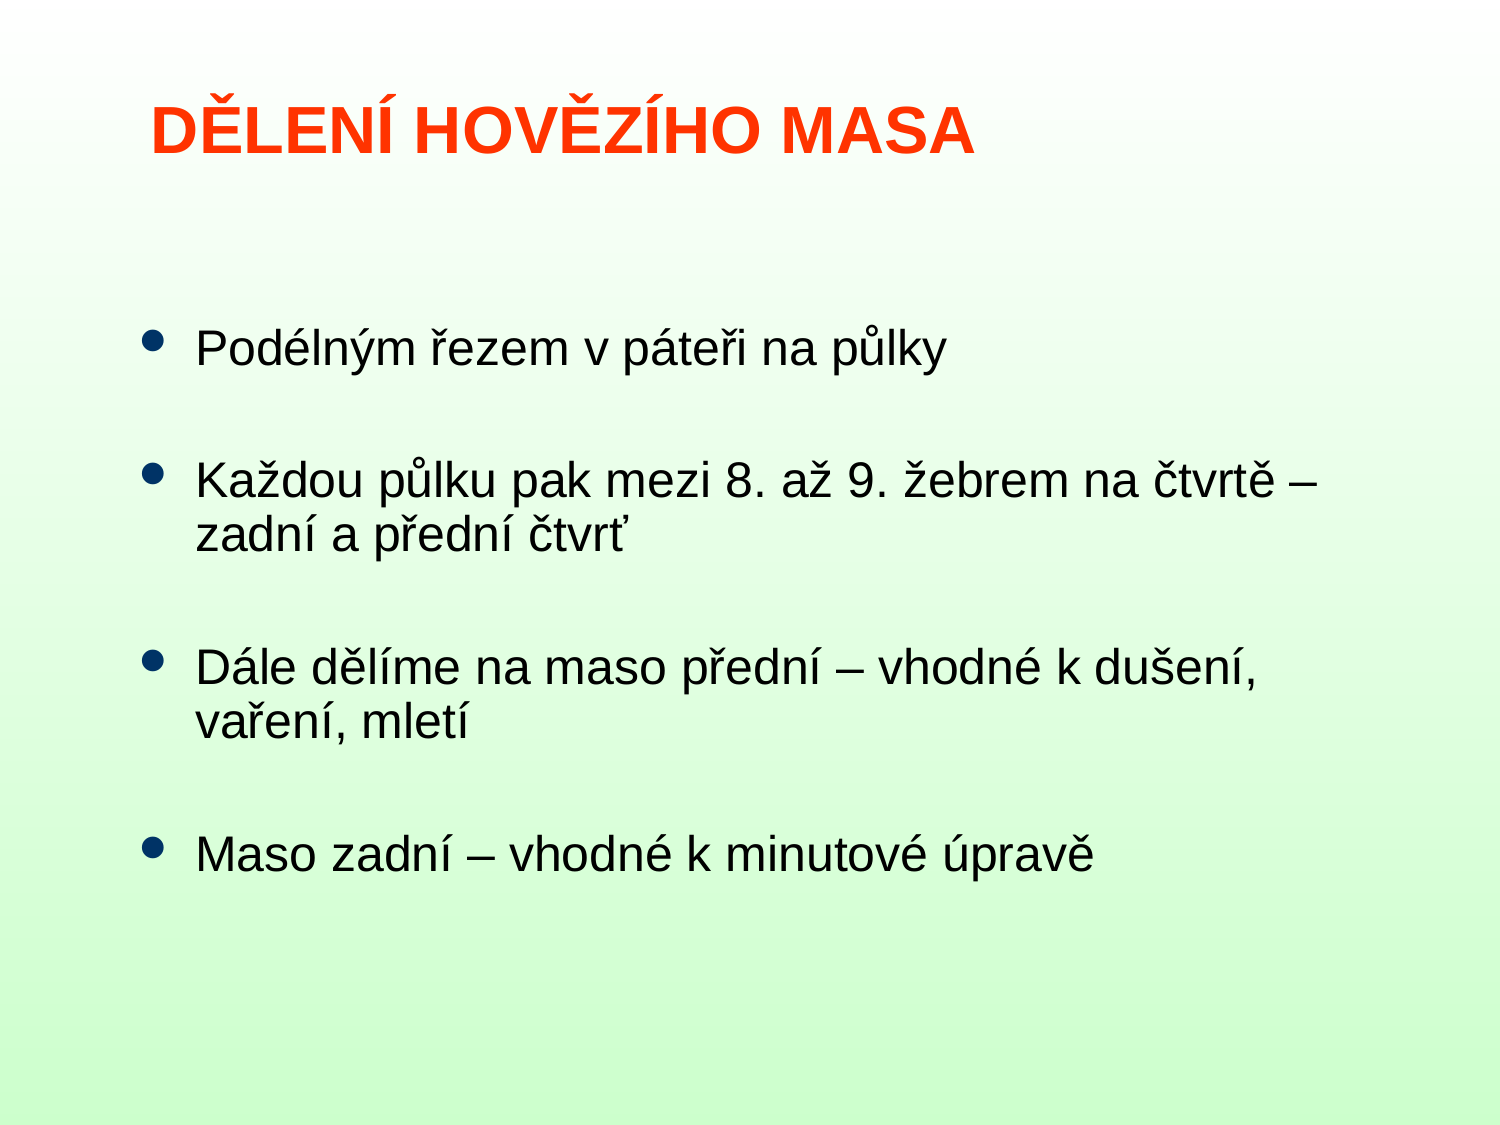

# DĚLENÍ HOVĚZÍHO MASA
Podélným řezem v páteři na půlky
Každou půlku pak mezi 8. až 9. žebrem na čtvrtě – zadní a přední čtvrť
Dále dělíme na maso přední – vhodné k dušení, vaření, mletí
Maso zadní – vhodné k minutové úpravě